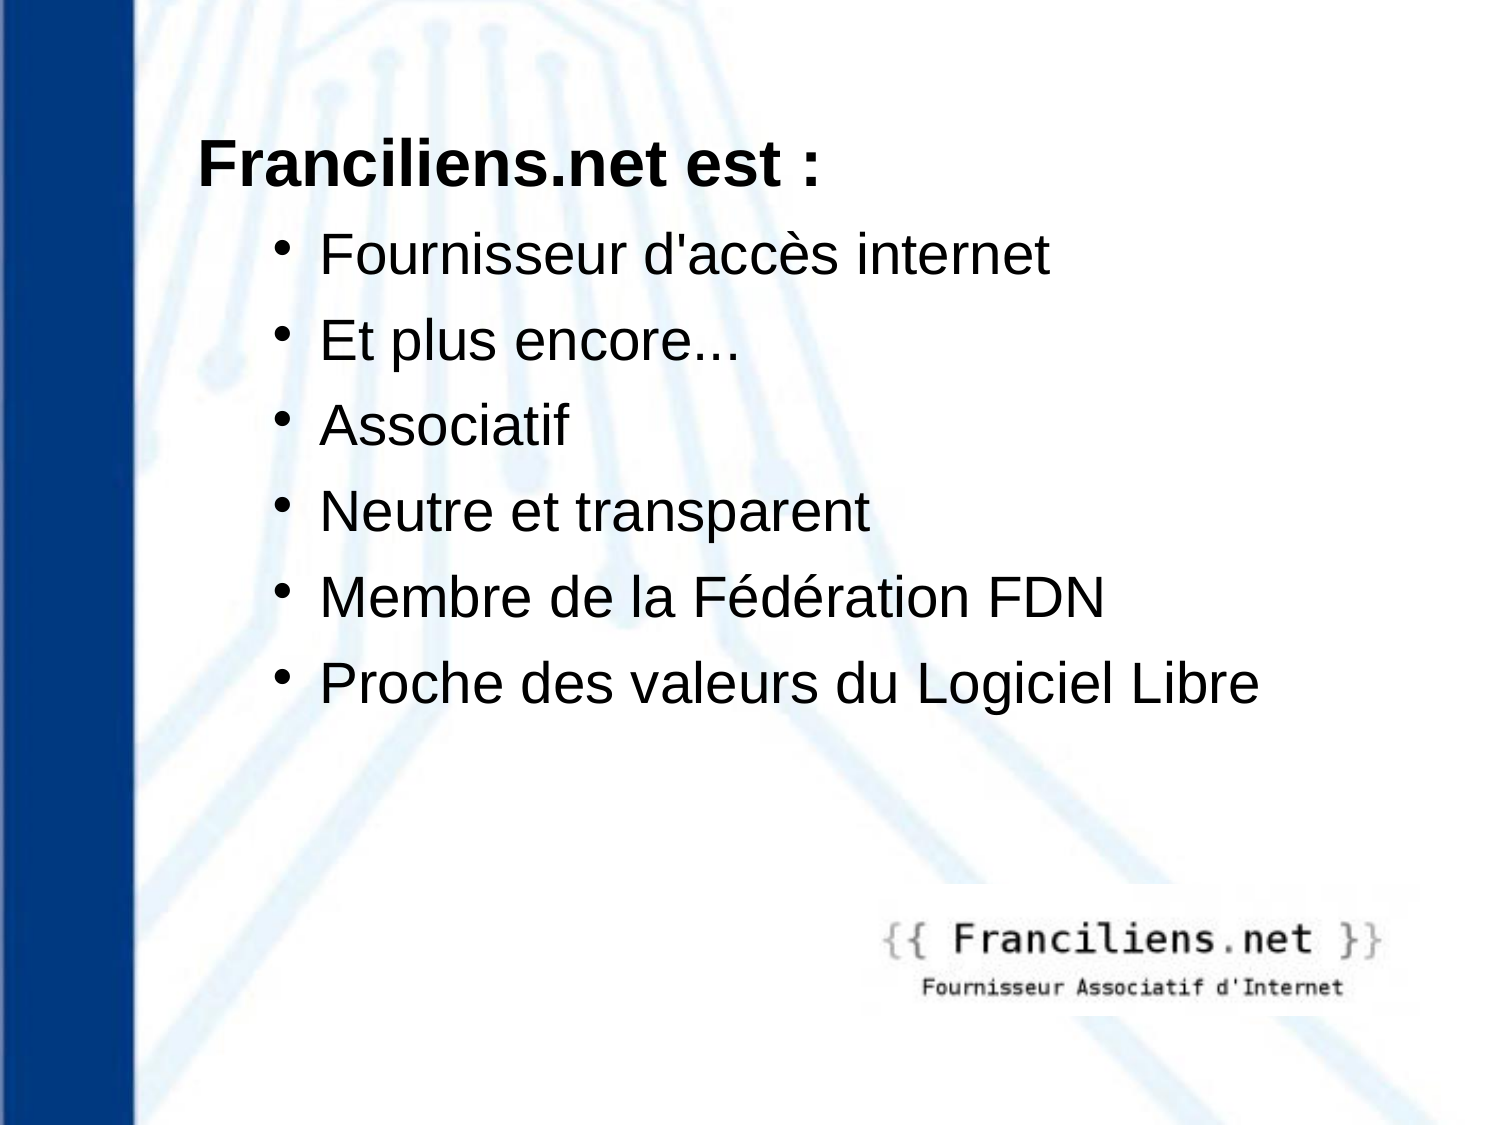

# Franciliens.net est :
Fournisseur d'accès internet
Et plus encore...
Associatif
Neutre et transparent
Membre de la Fédération FDN
Proche des valeurs du Logiciel Libre